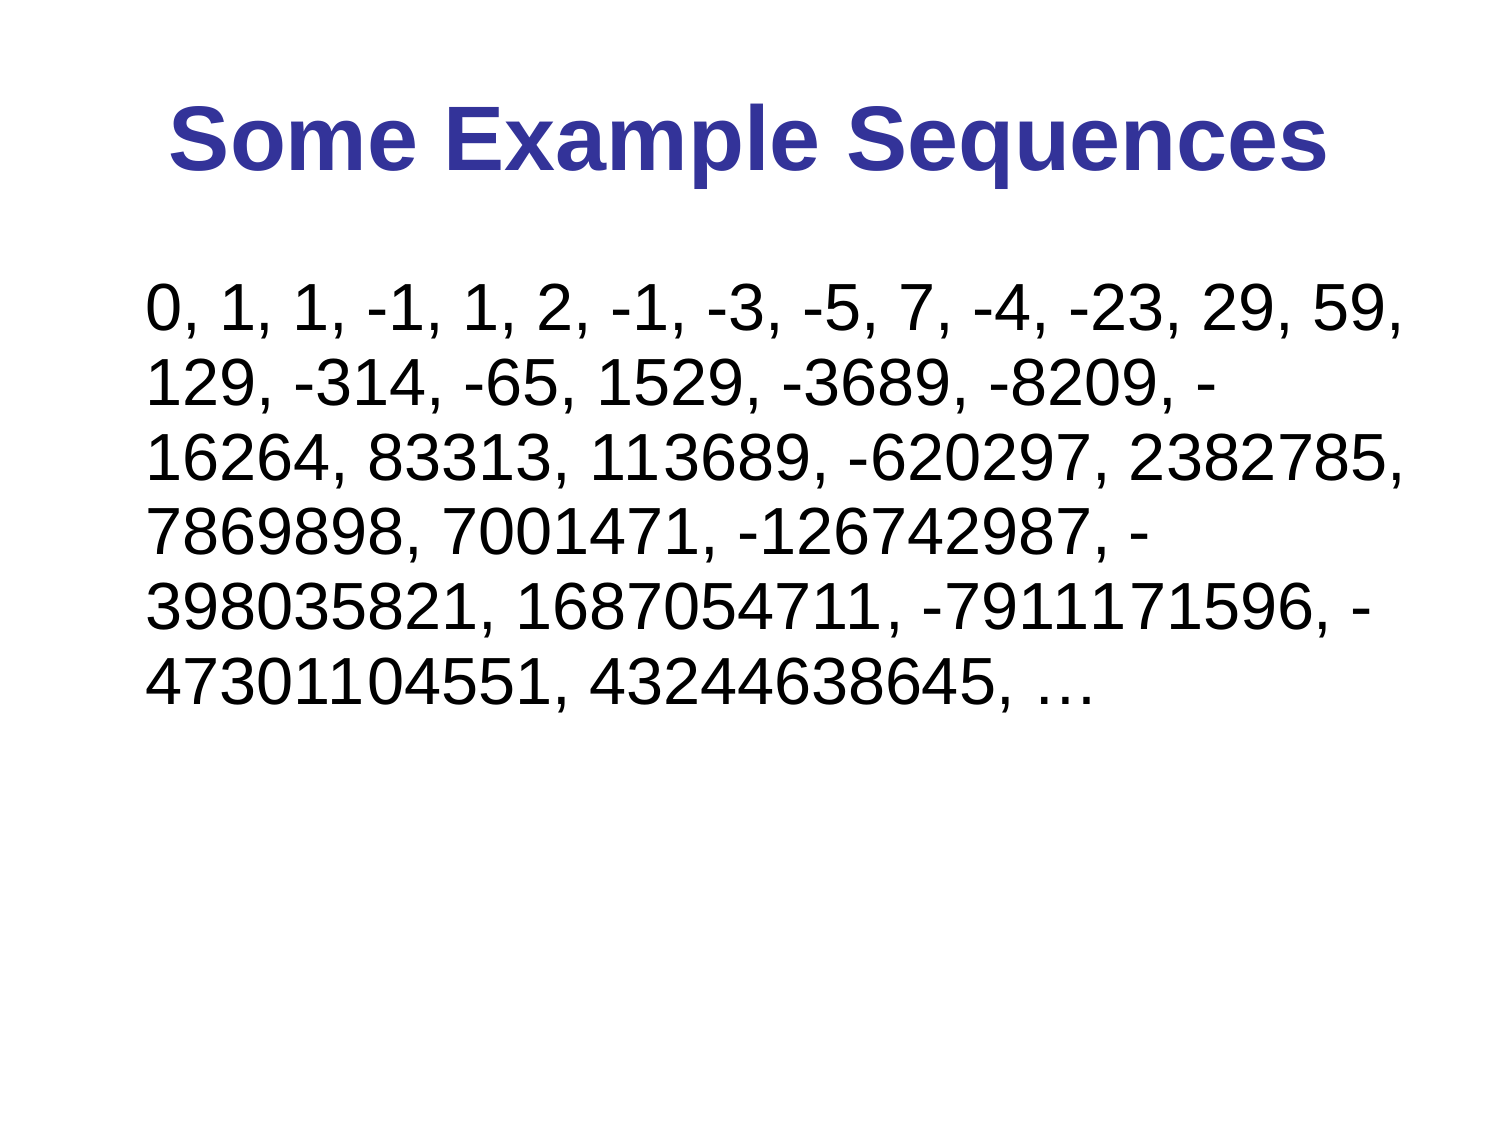

# Some Example Sequences
 0, 1, 1, -1, 1, 2, -1, -3, -5, 7, -4, -23, 29, 59, 129, -314, -65, 1529, -3689, -8209, -16264, 83313, 113689, -620297, 2382785, 7869898, 7001471, -126742987, -398035821, 1687054711, -7911171596, -47301104551, 43244638645, …